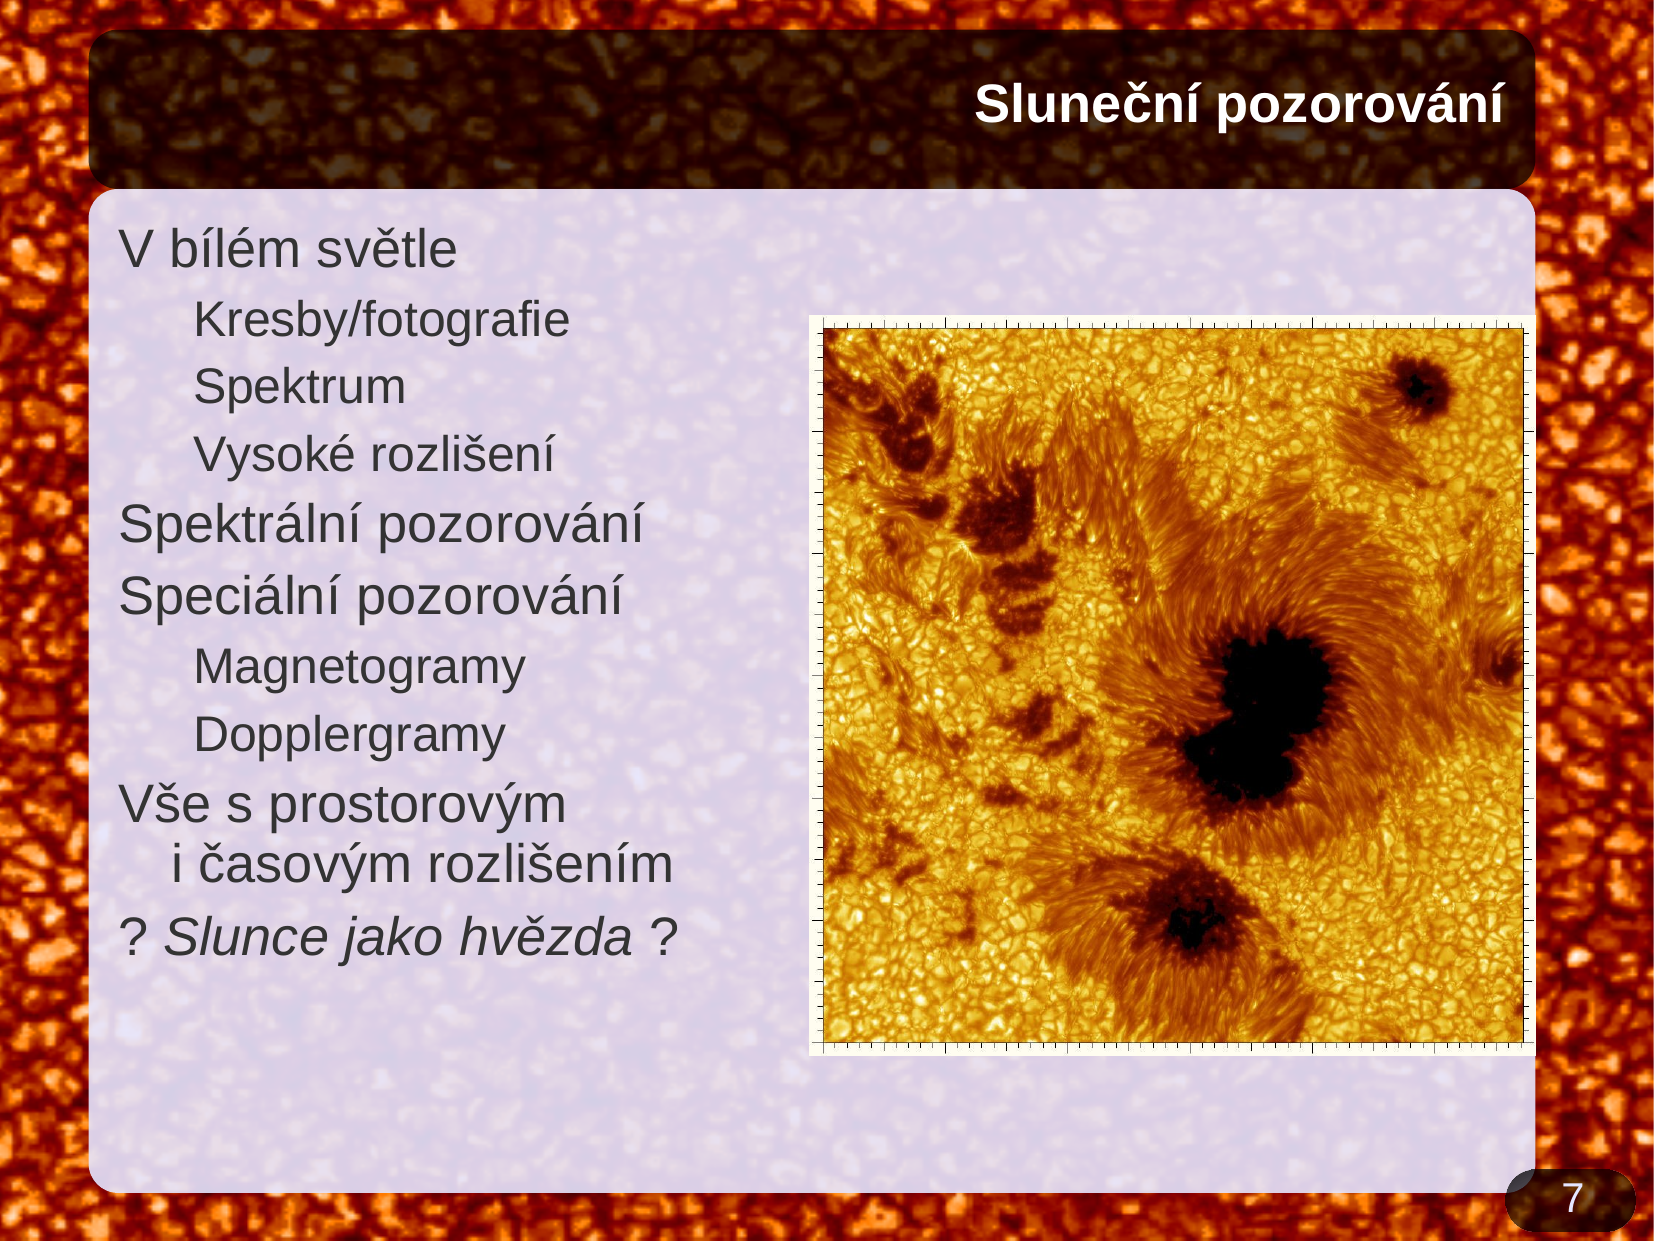

# Sluneční pozorování
V bílém světle
Kresby/fotografie
Spektrum
Vysoké rozlišení
Spektrální pozorování
Speciální pozorování
Magnetogramy
Dopplergramy
Vše s prostorovým i časovým rozlišením
? Slunce jako hvězda ?